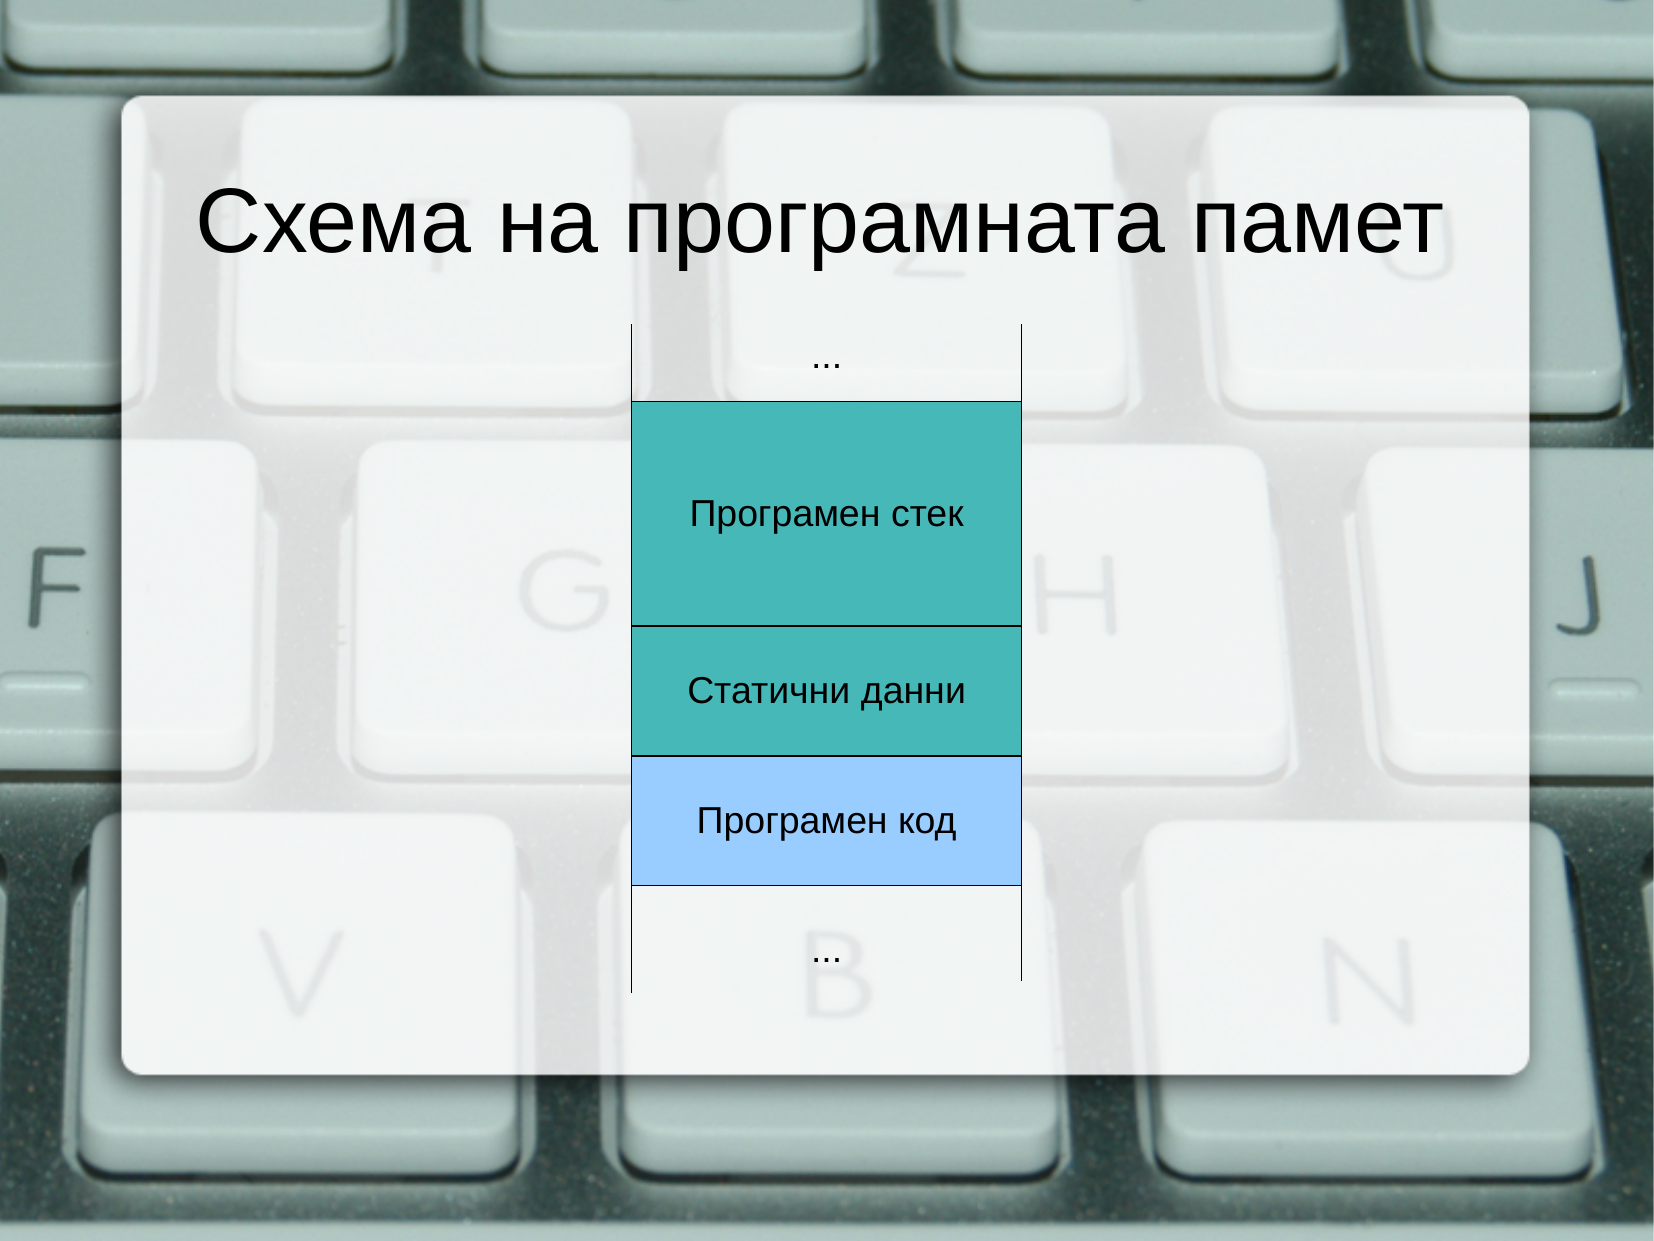

# Схема на програмната памет
...
Програмен стек
Статични данни
Програмен код
...